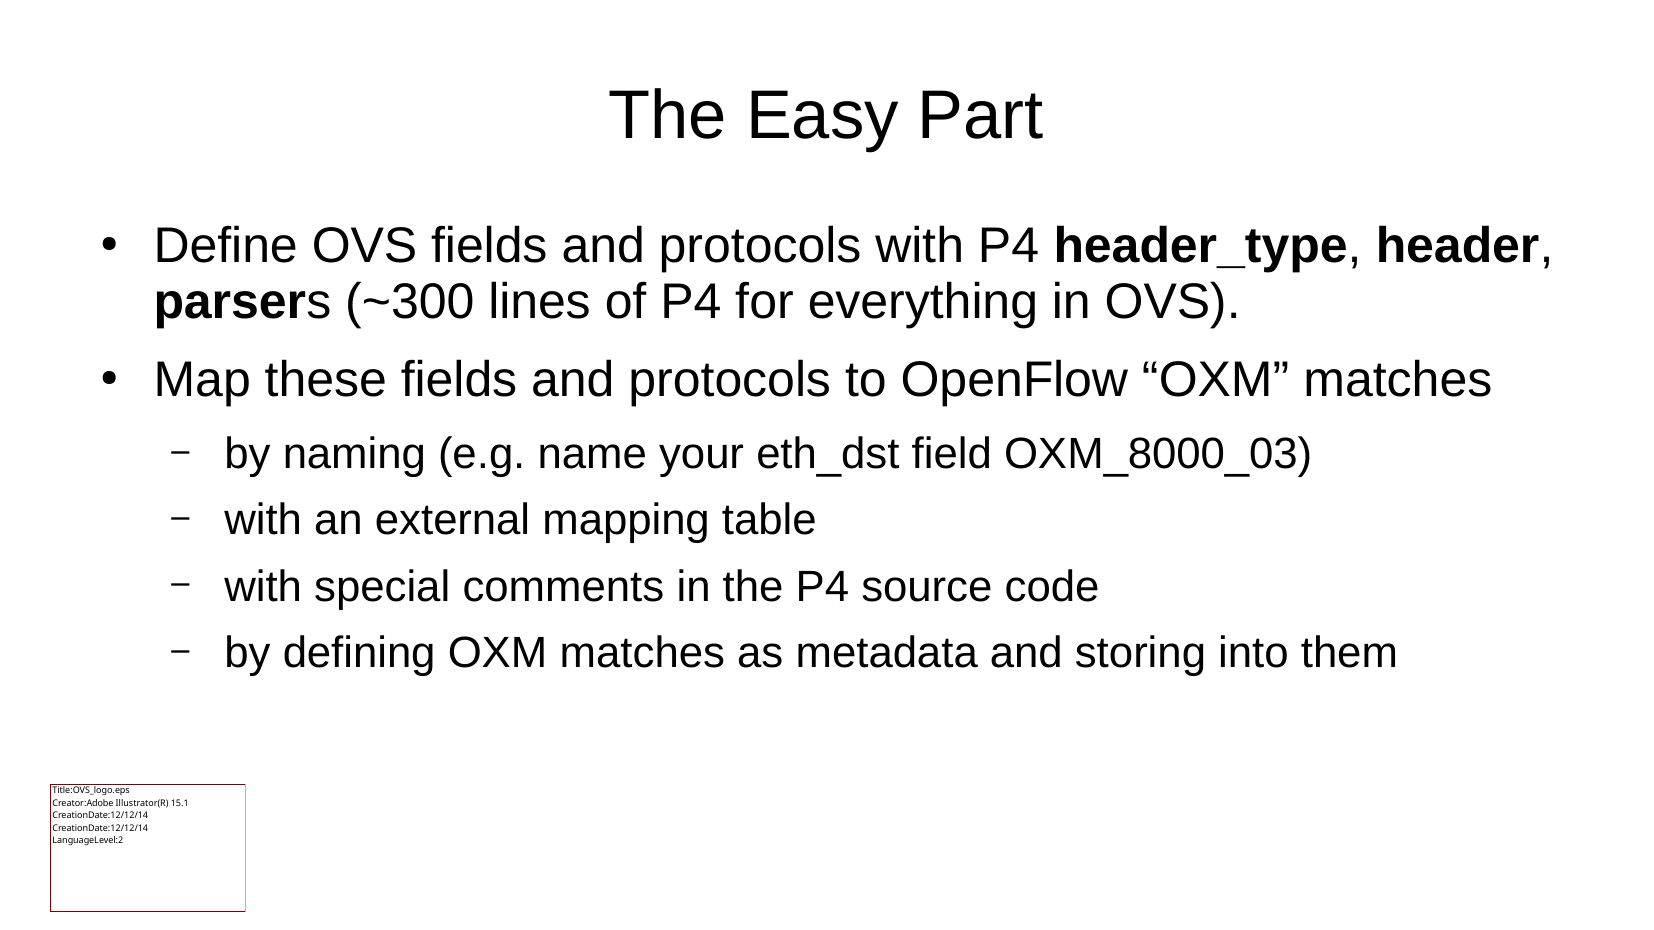

# The Easy Part
Define OVS fields and protocols with P4 header_type, header, parsers (~300 lines of P4 for everything in OVS).
Map these fields and protocols to OpenFlow “OXM” matches
by naming (e.g. name your eth_dst field OXM_8000_03)
with an external mapping table
with special comments in the P4 source code
by defining OXM matches as metadata and storing into them